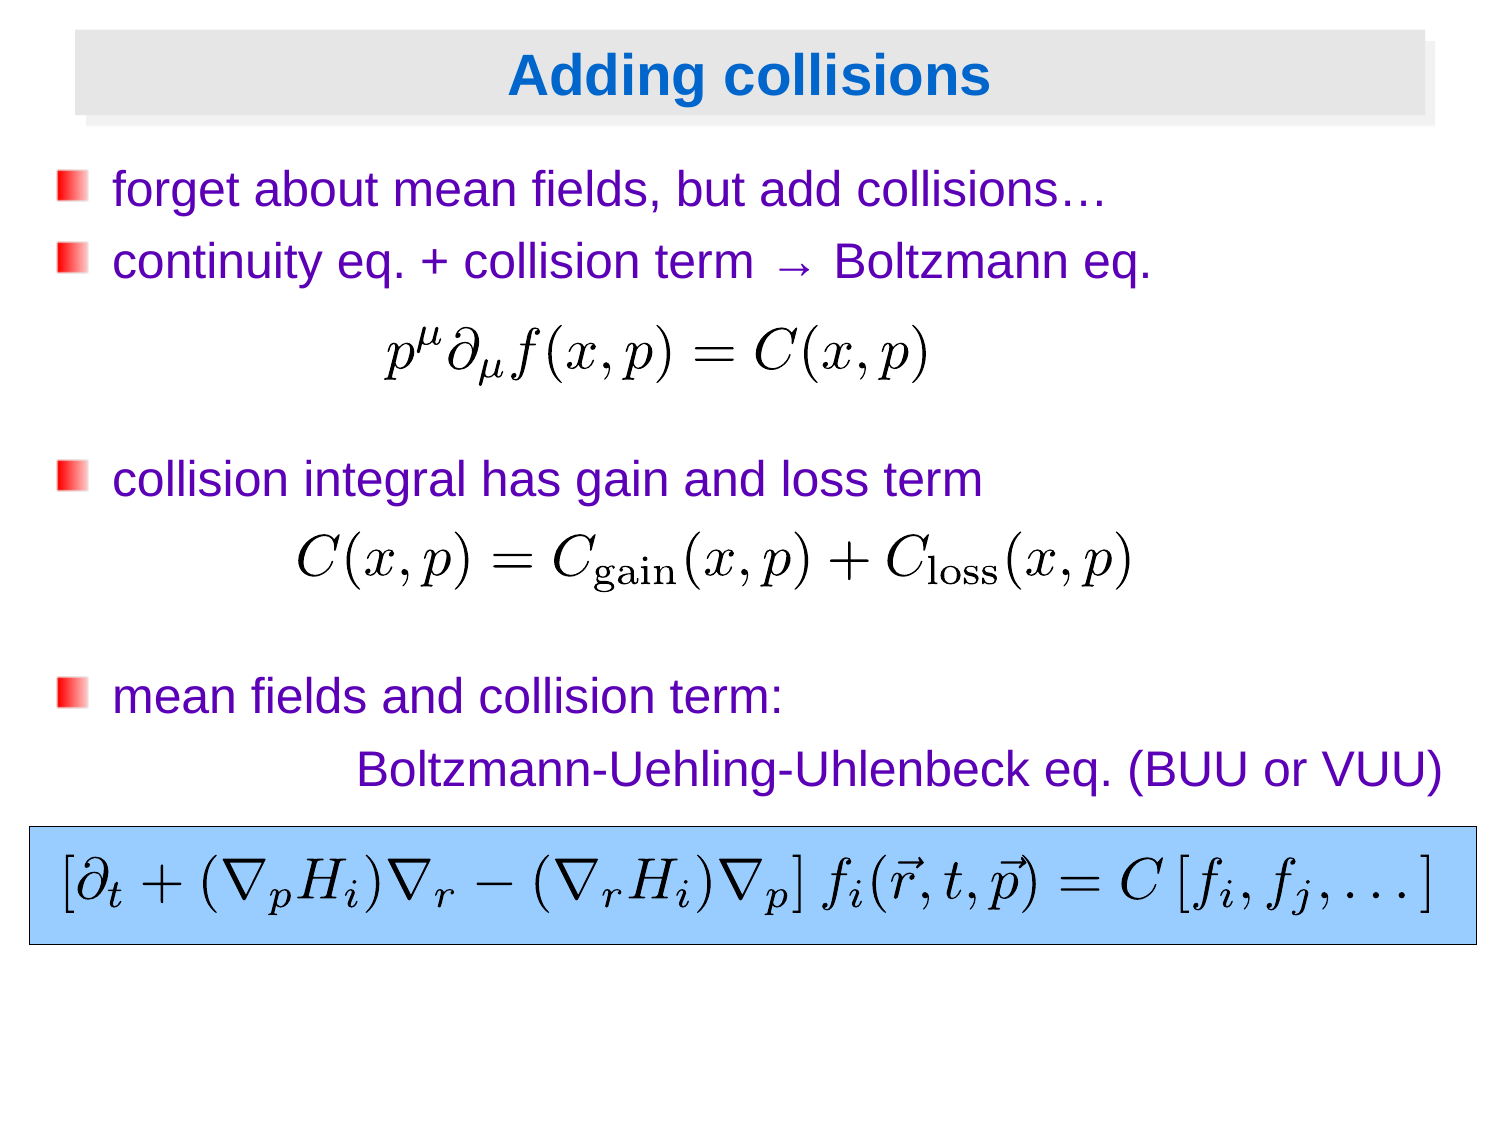

# Adding collisions
forget about mean fields, but add collisions…
continuity eq. + collision term → Boltzmann eq.
collision integral has gain and loss term
mean fields and collision term:
Boltzmann-Uehling-Uhlenbeck eq. (BUU or VUU)